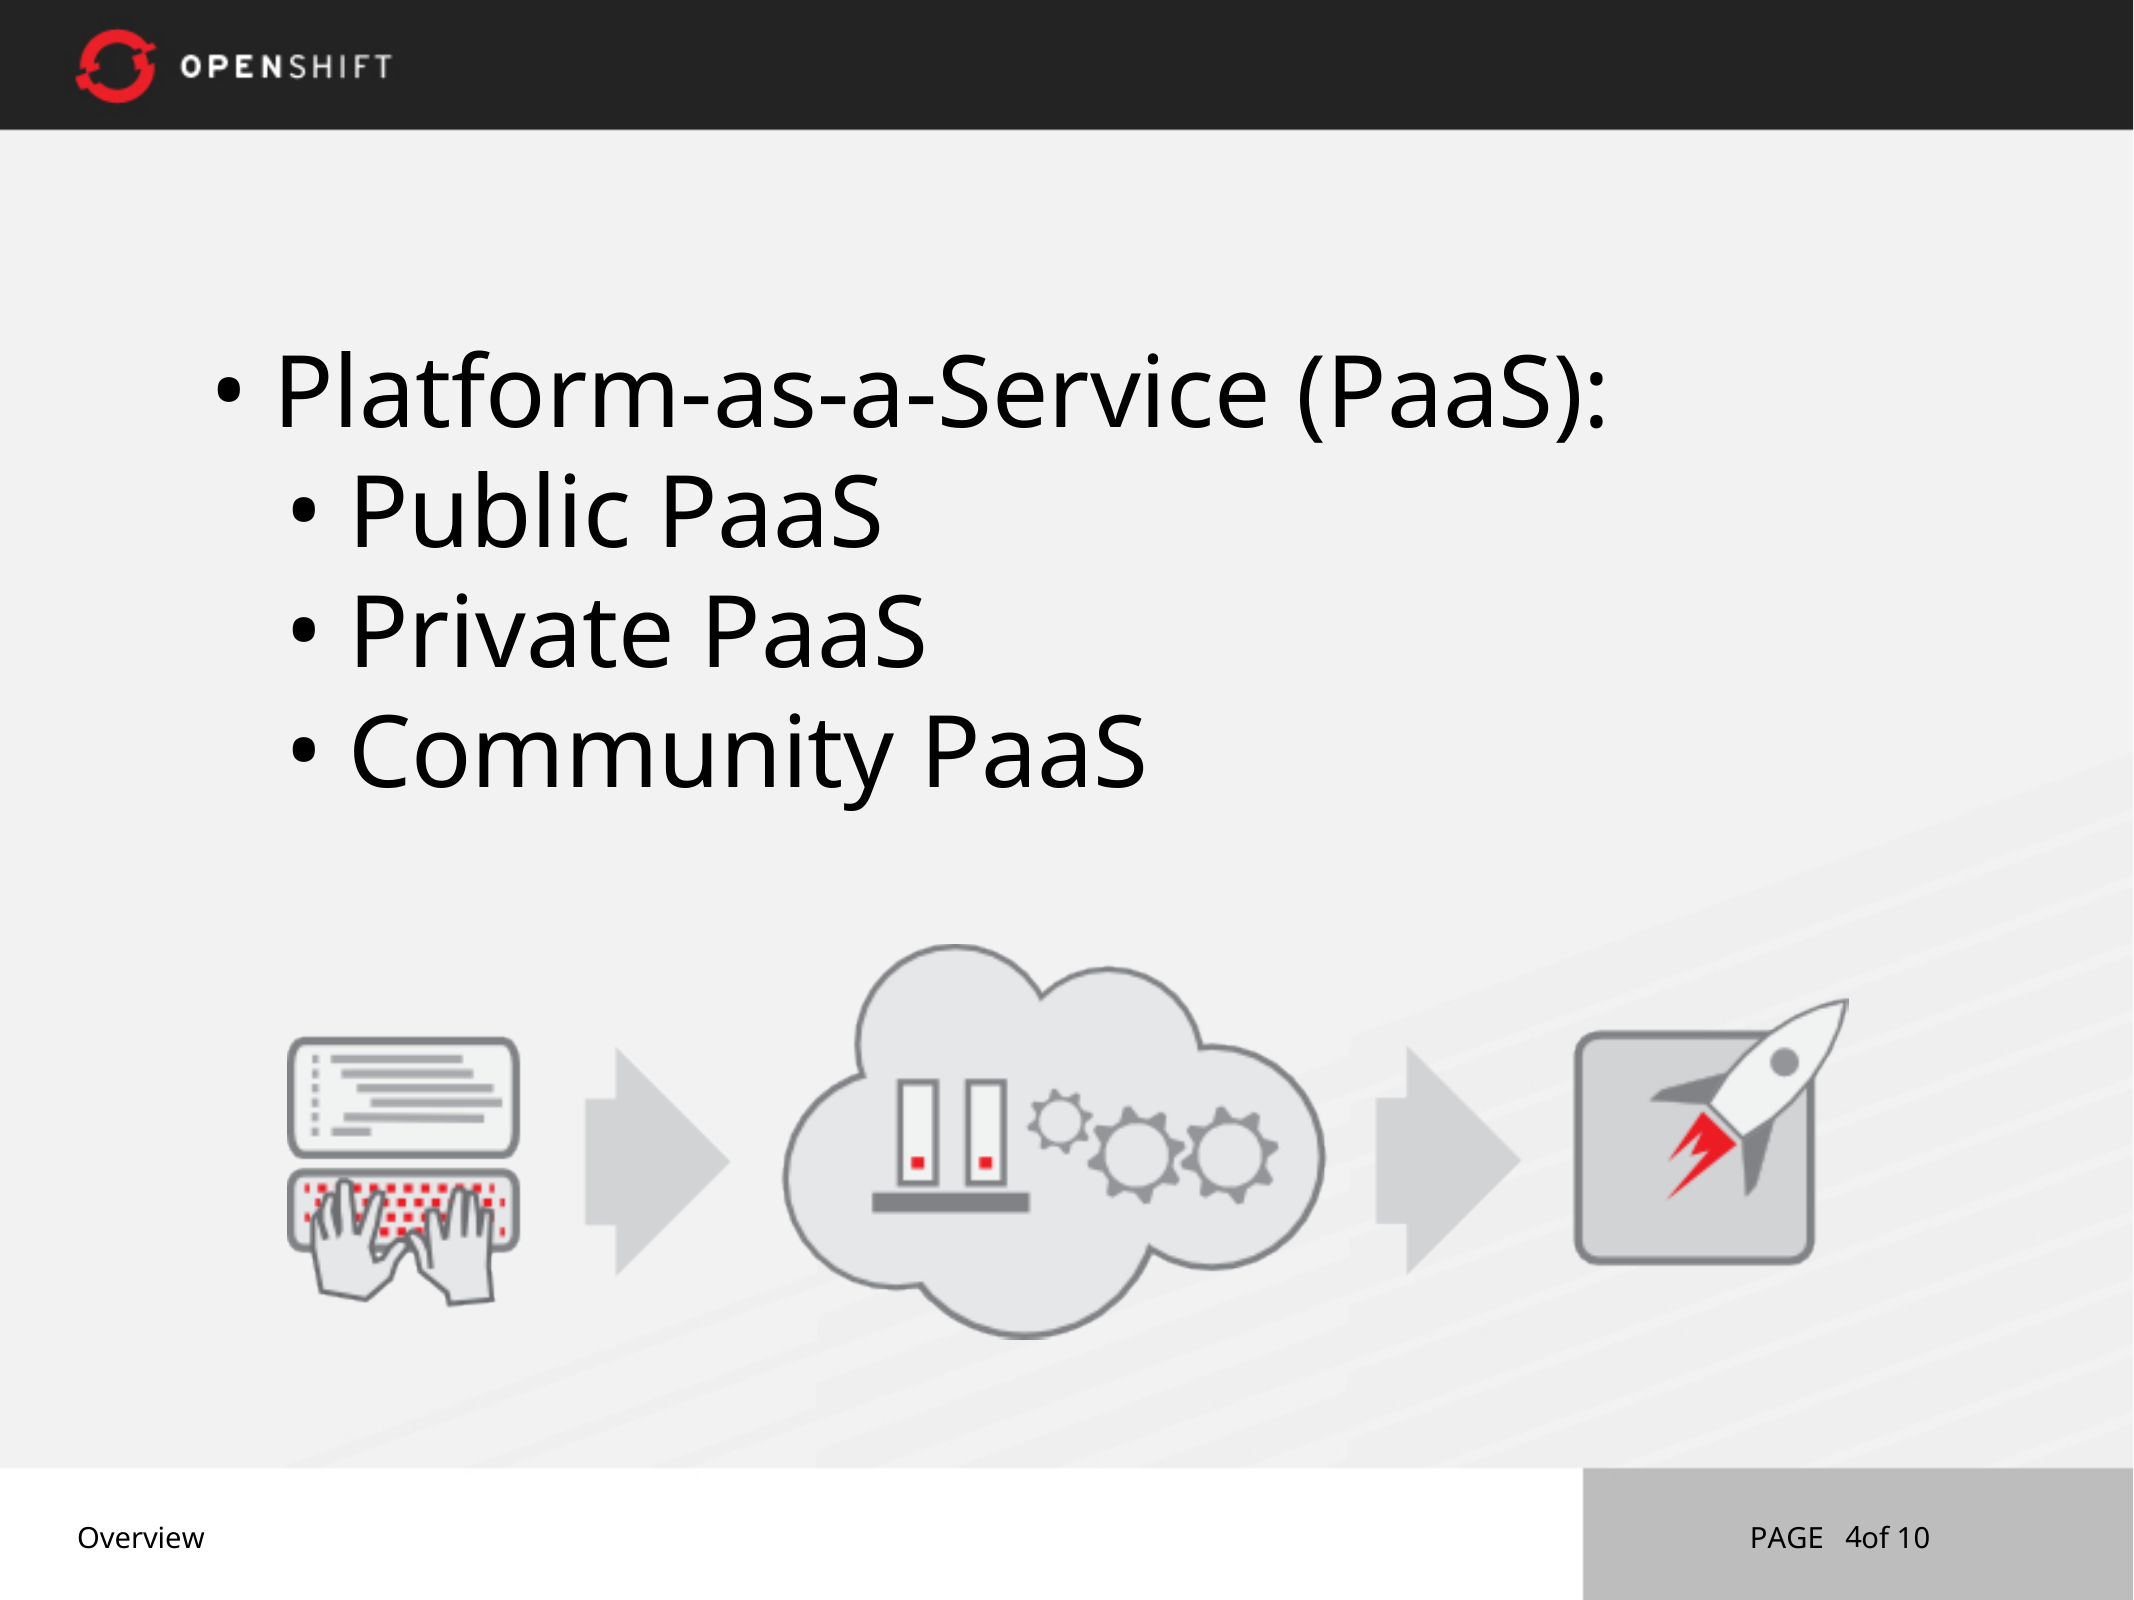

Platform-as-a-Service (PaaS):
 Public PaaS
 Private PaaS
 Community PaaS
PAGE of 10
Overview
4